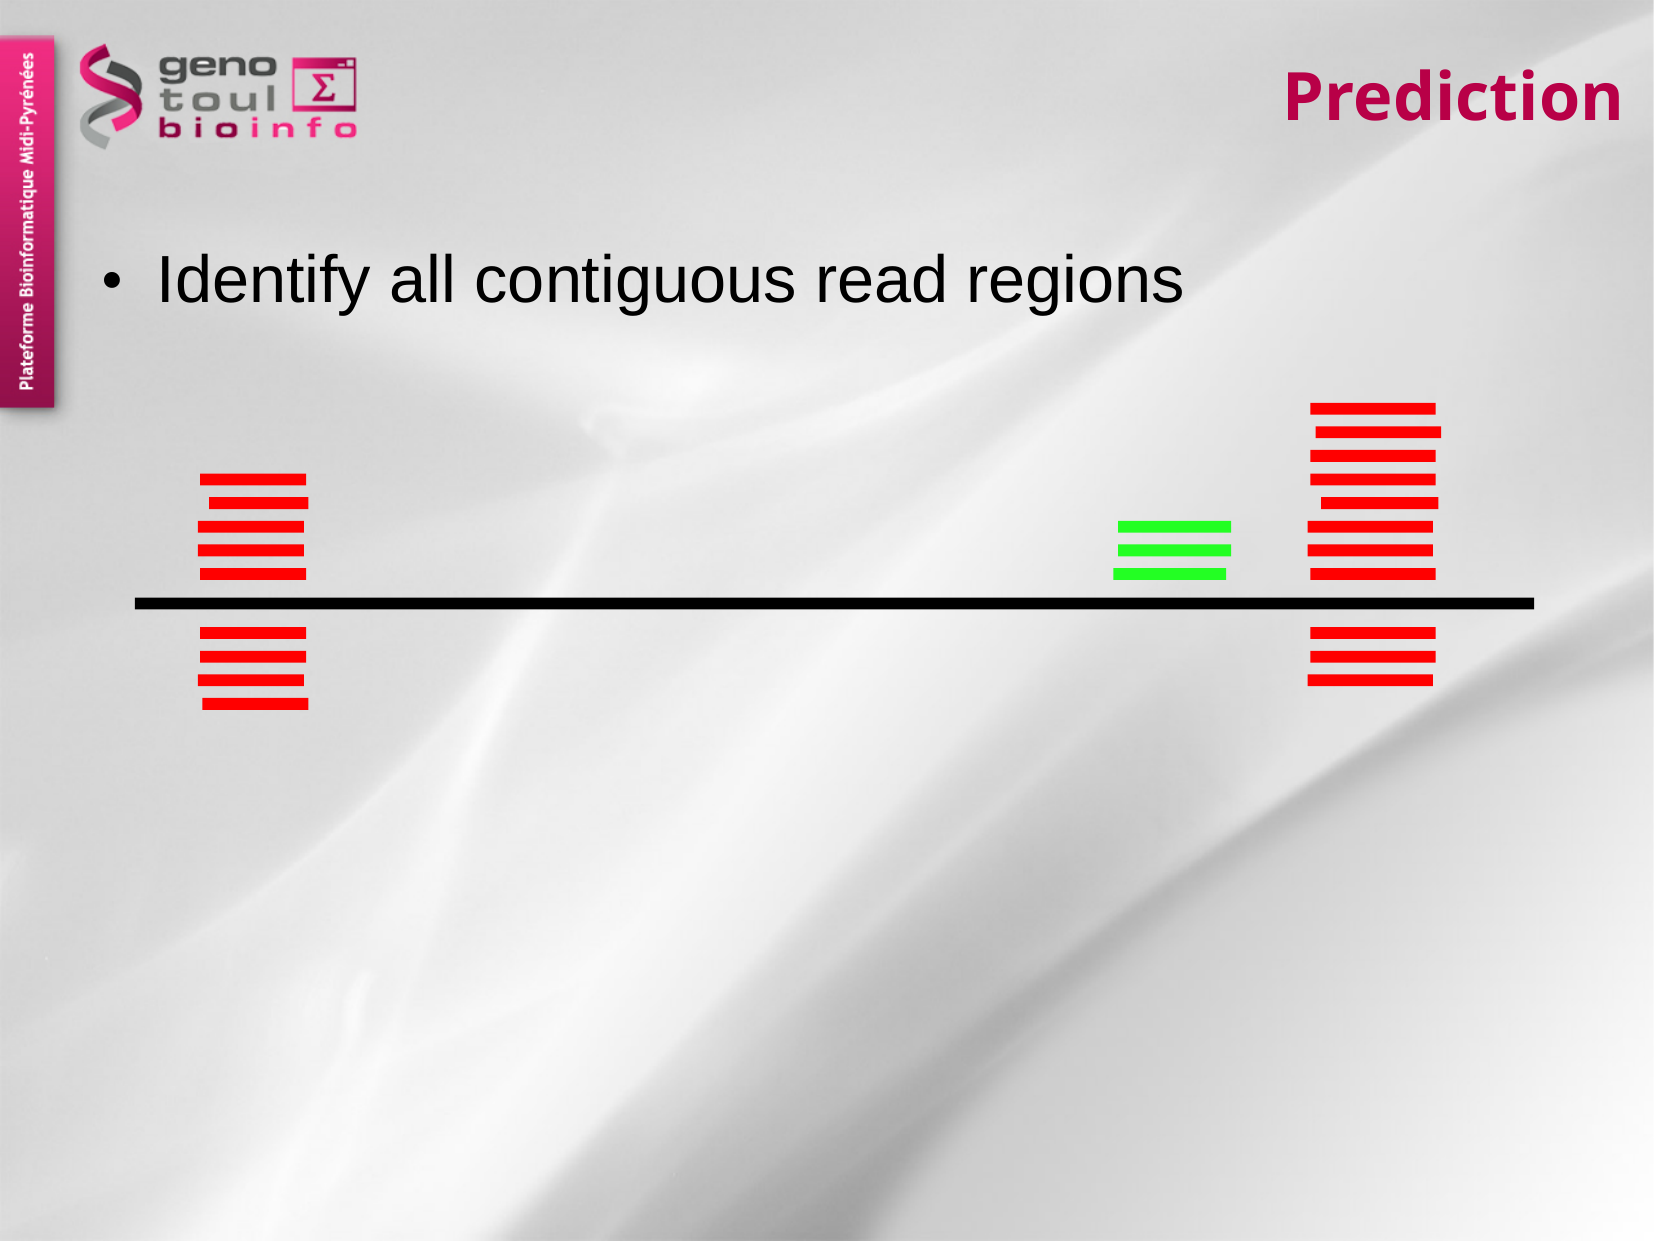

# Prediction
Identify all contiguous read regions